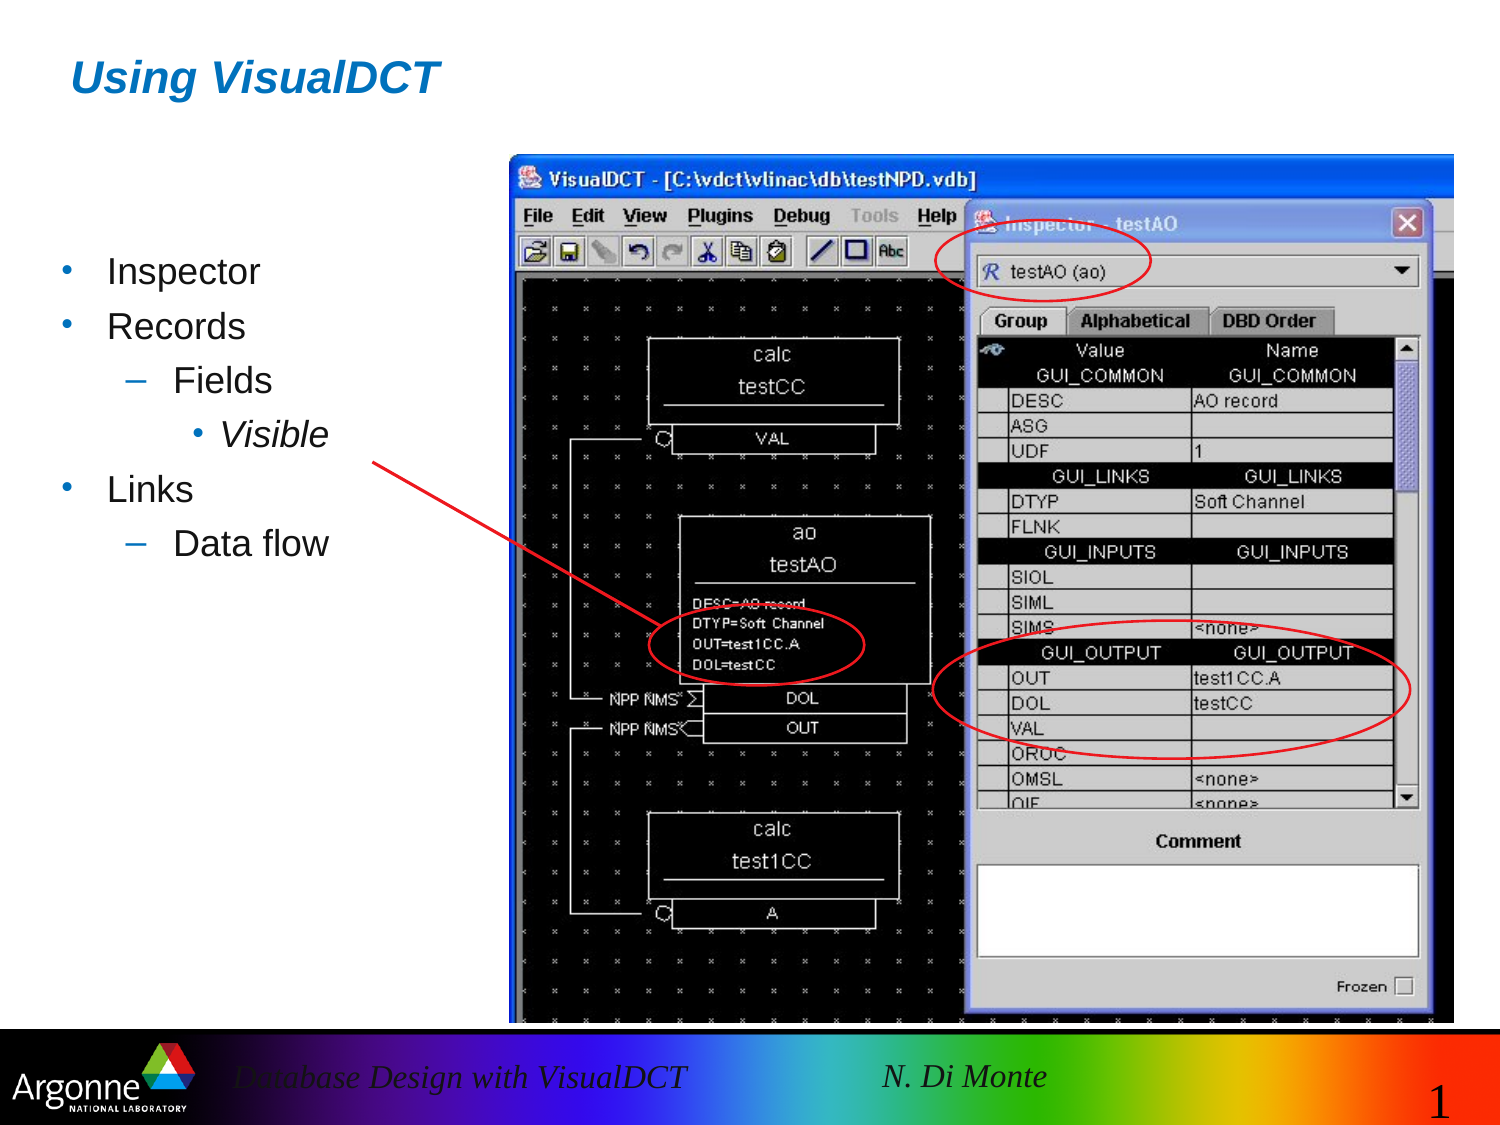

# Using VisualDCT
Inspector
Records
Fields
Visible
Links
Data flow
10